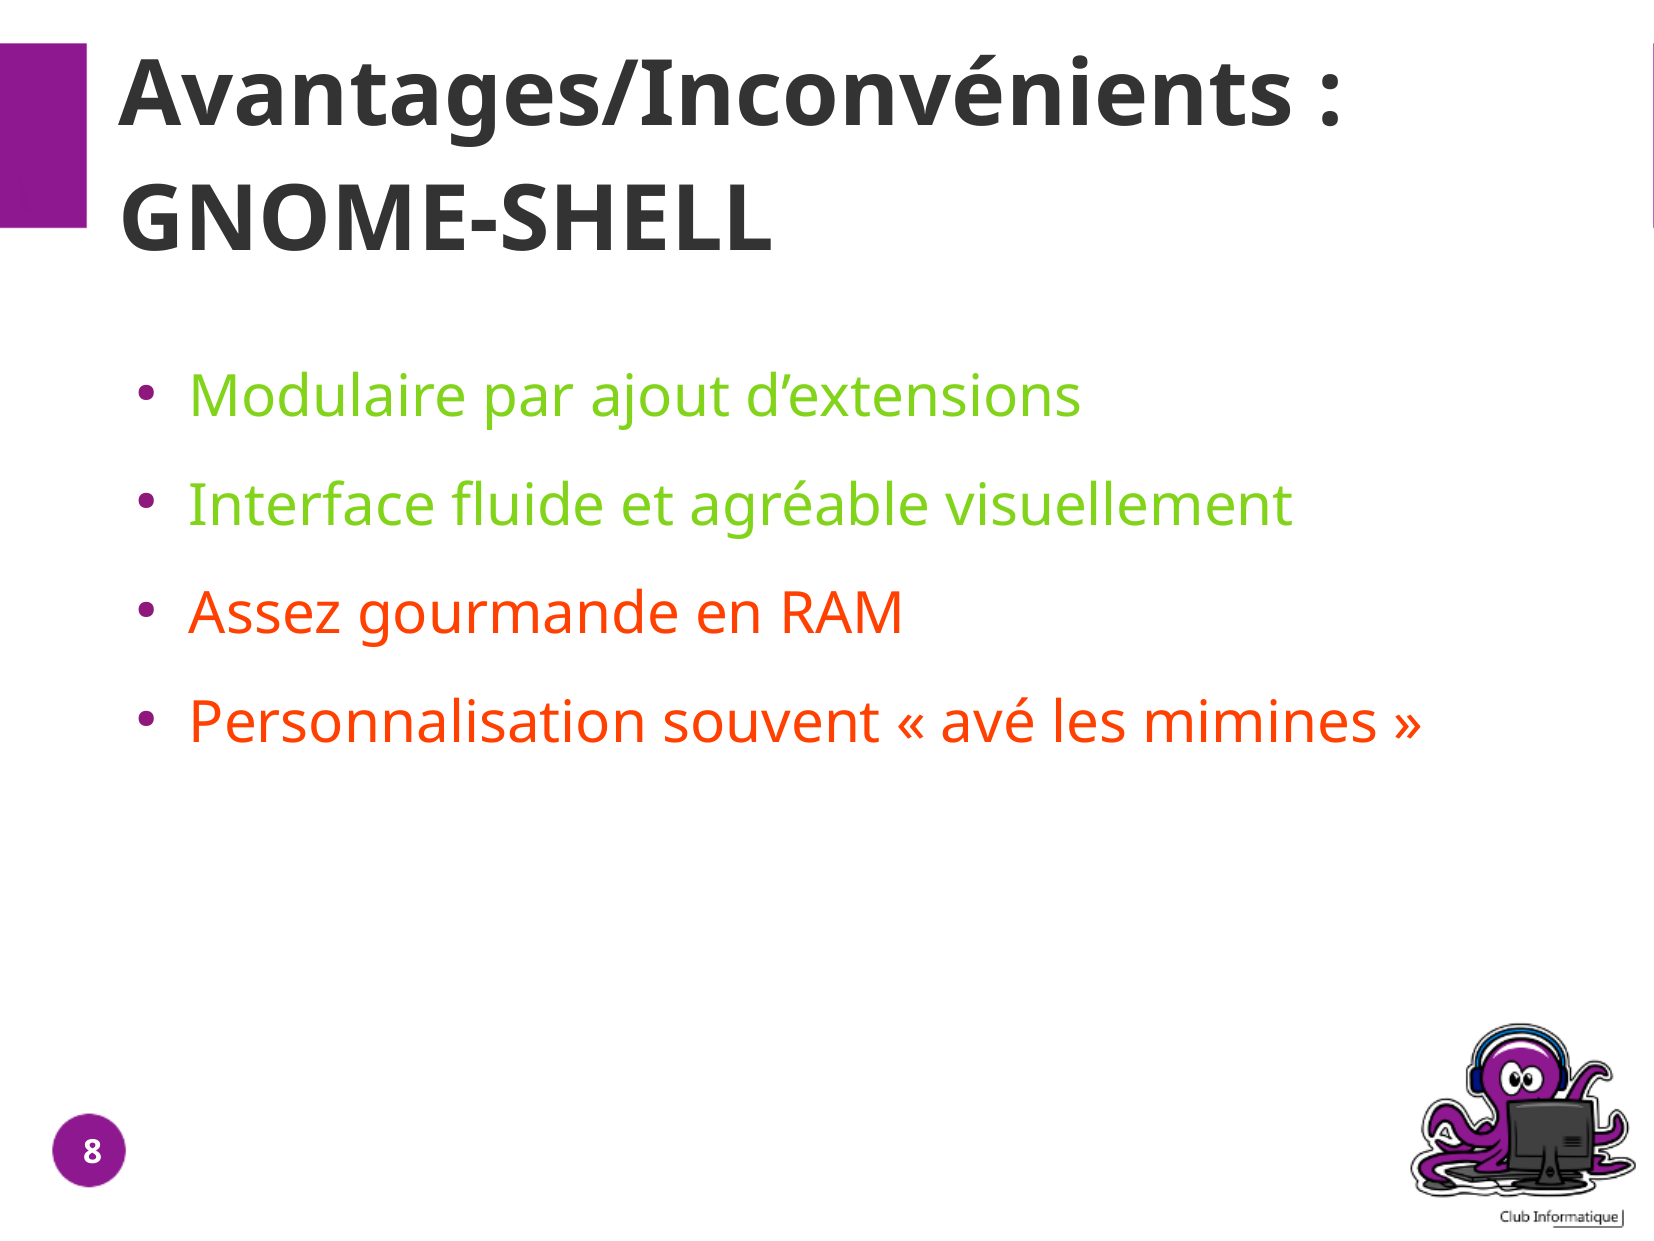

# Avantages/Inconvénients : GNOME-SHELL
Modulaire par ajout d’extensions
Interface fluide et agréable visuellement
Assez gourmande en RAM
Personnalisation souvent « avé les mimines »
8